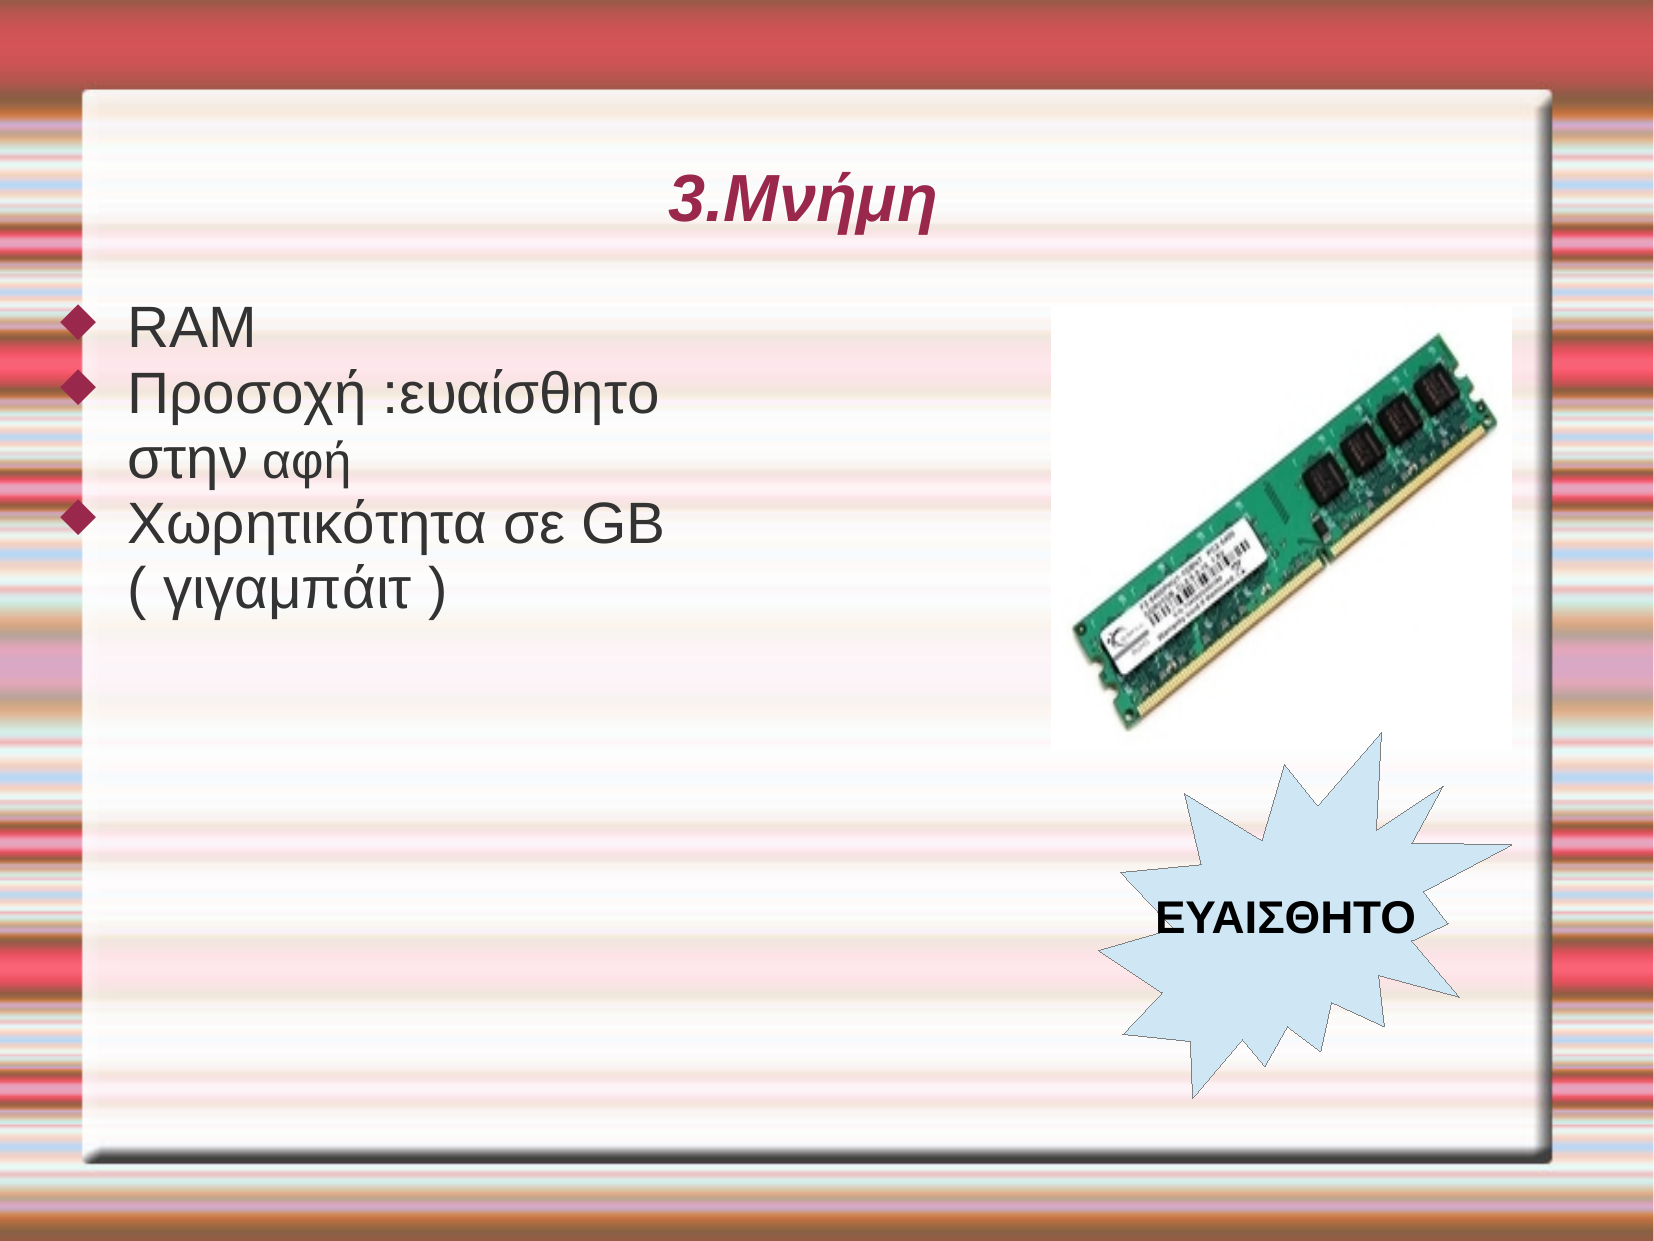

# 3.Μνήμη
RAM
Προσοχή :ευαίσθητο στην αφή
Χωρητικότητα σε GB ( γιγαμπάιτ )
ΕΥΑΙΣΘΗΤΟ